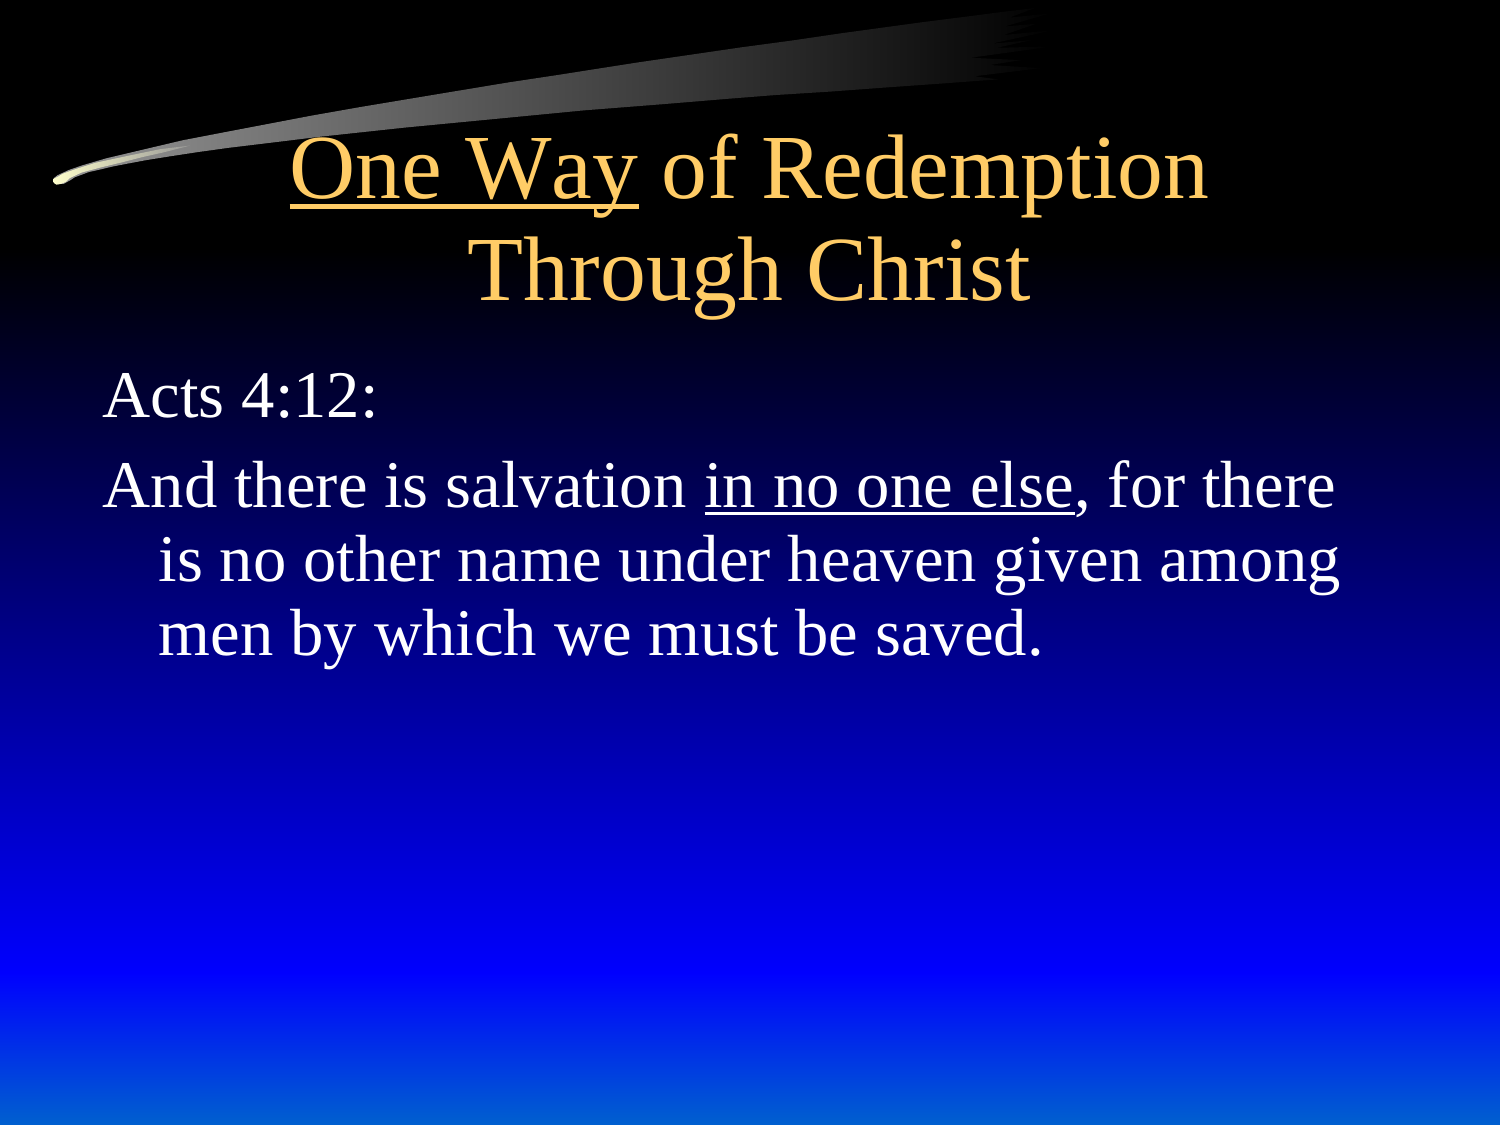

# One Way of Redemption Through Christ
Acts 4:12:
And there is salvation in no one else, for there is no other name under heaven given among men by which we must be saved.